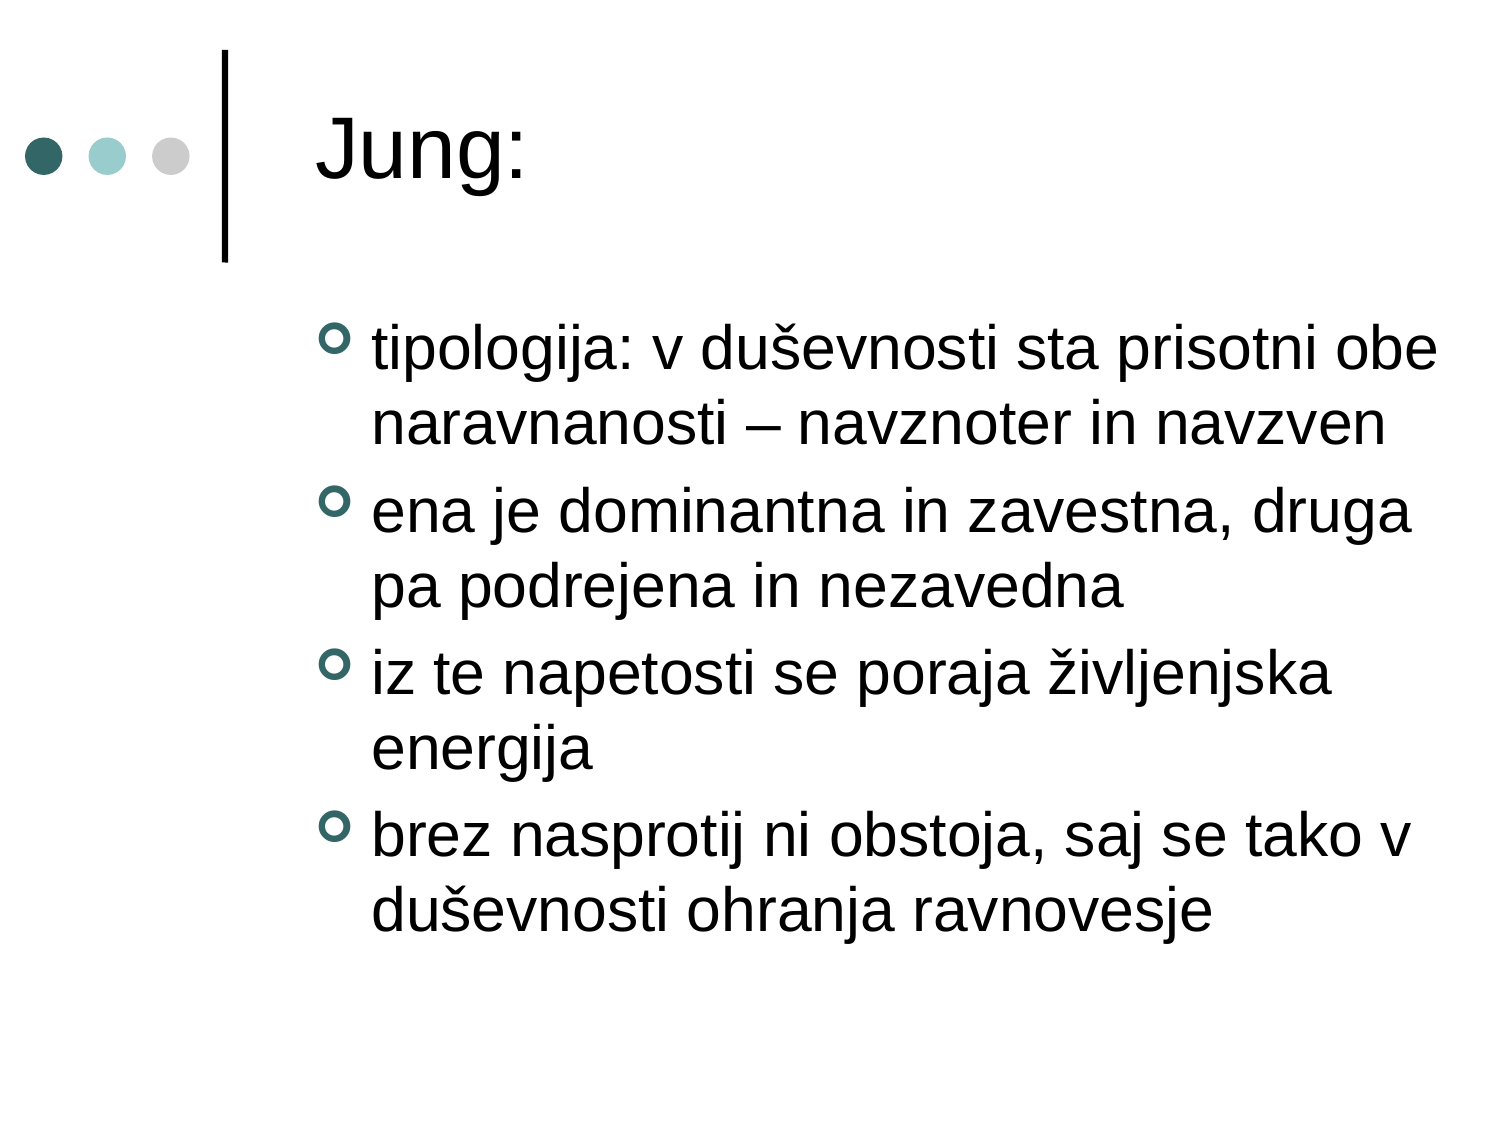

# Jung:
tipologija: v duševnosti sta prisotni obe naravnanosti – navznoter in navzven
ena je dominantna in zavestna, druga pa podrejena in nezavedna
iz te napetosti se poraja življenjska energija
brez nasprotij ni obstoja, saj se tako v duševnosti ohranja ravnovesje